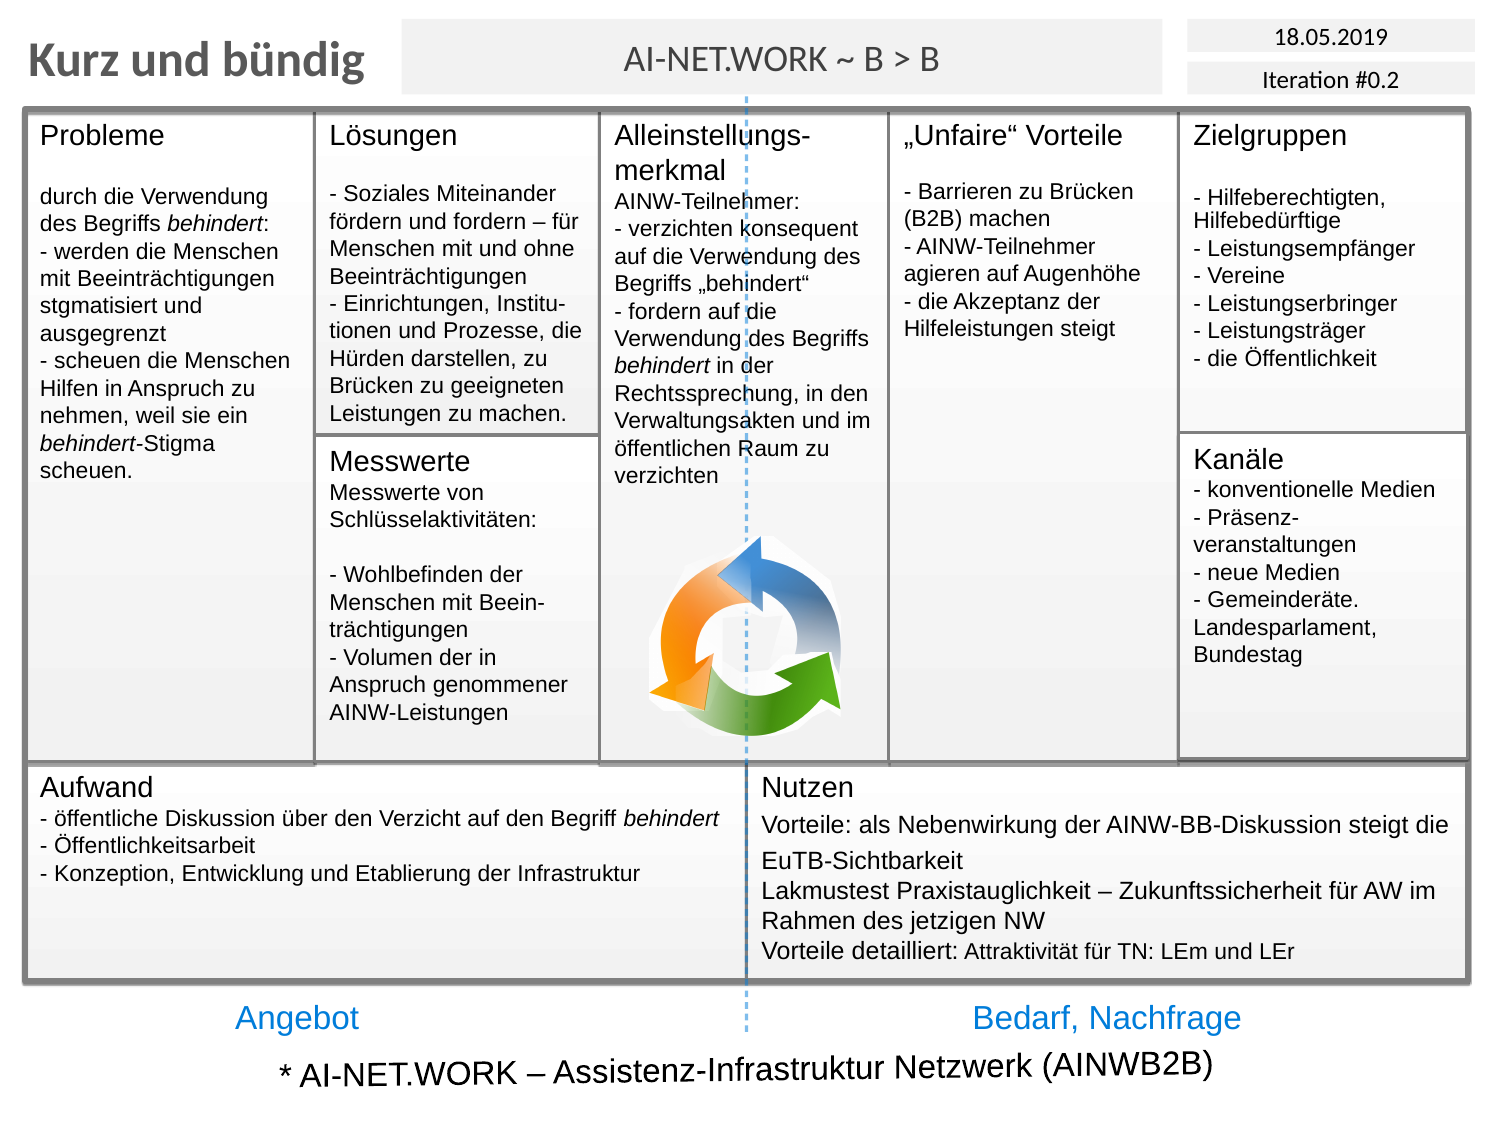

Kurz und bündig
AI-NET.WORK ~ B > B
18.05.2019
Iteration #0.2
Probleme
durch die Verwendung des Begriffs behindert:
- werden die Menschen mit Beeinträchtigungen stgmatisiert und ausgegrenzt
- scheuen die Menschen Hilfen in Anspruch zu nehmen, weil sie ein behindert-Stigma scheuen.
Lösungen
- Soziales Miteinander fördern und fordern – für Menschen mit und ohne Beeinträchtigungen
- Einrichtungen, Institu-tionen und Prozesse, die Hürden darstellen, zu Brücken zu geeigneten Leistungen zu machen.
Alleinstellungs-merkmal
AINW-Teilnehmer:
- verzichten konsequent auf die Verwendung des Begriffs „behindert“
- fordern auf die Verwendung des Begriffs behindert in der Rechtssprechung, in den Verwaltungsakten und im öffentlichen Raum zu verzichten
„Unfaire“ Vorteile
- Barrieren zu Brücken (B2B) machen
- AINW-Teilnehmer agieren auf Augenhöhe
- die Akzeptanz der Hilfeleistungen steigt
Zielgruppen
- Hilfeberechtigten, Hilfebedürftige
- Leistungsempfänger
- Vereine
- Leistungserbringer
- Leistungsträger
- die Öffentlichkeit
Kanäle
- konventionelle Medien
- Präsenz-veranstaltungen
- neue Medien
- Gemeinderäte. Landesparlament, Bundestag
Messwerte
Messwerte von Schlüsselaktivitäten:
- Wohlbefinden der Menschen mit Beein-trächtigungen
- Volumen der in Anspruch genommener AINW-Leistungen
Aufwand
- öffentliche Diskussion über den Verzicht auf den Begriff behindert
- Öffentlichkeitsarbeit
- Konzeption, Entwicklung und Etablierung der Infrastruktur
Nutzen
Vorteile: als Nebenwirkung der AINW-BB-Diskussion steigt die EuTB-Sichtbarkeit
Lakmustest Praxistauglichkeit – Zukunftssicherheit für AW im Rahmen des jetzigen NW
Vorteile detailliert: Attraktivität für TN: LEm und LEr
Angebot
Bedarf, Nachfrage
* AI-NET.WORK – Assistenz-Infrastruktur Netzwerk (AINWB2B)